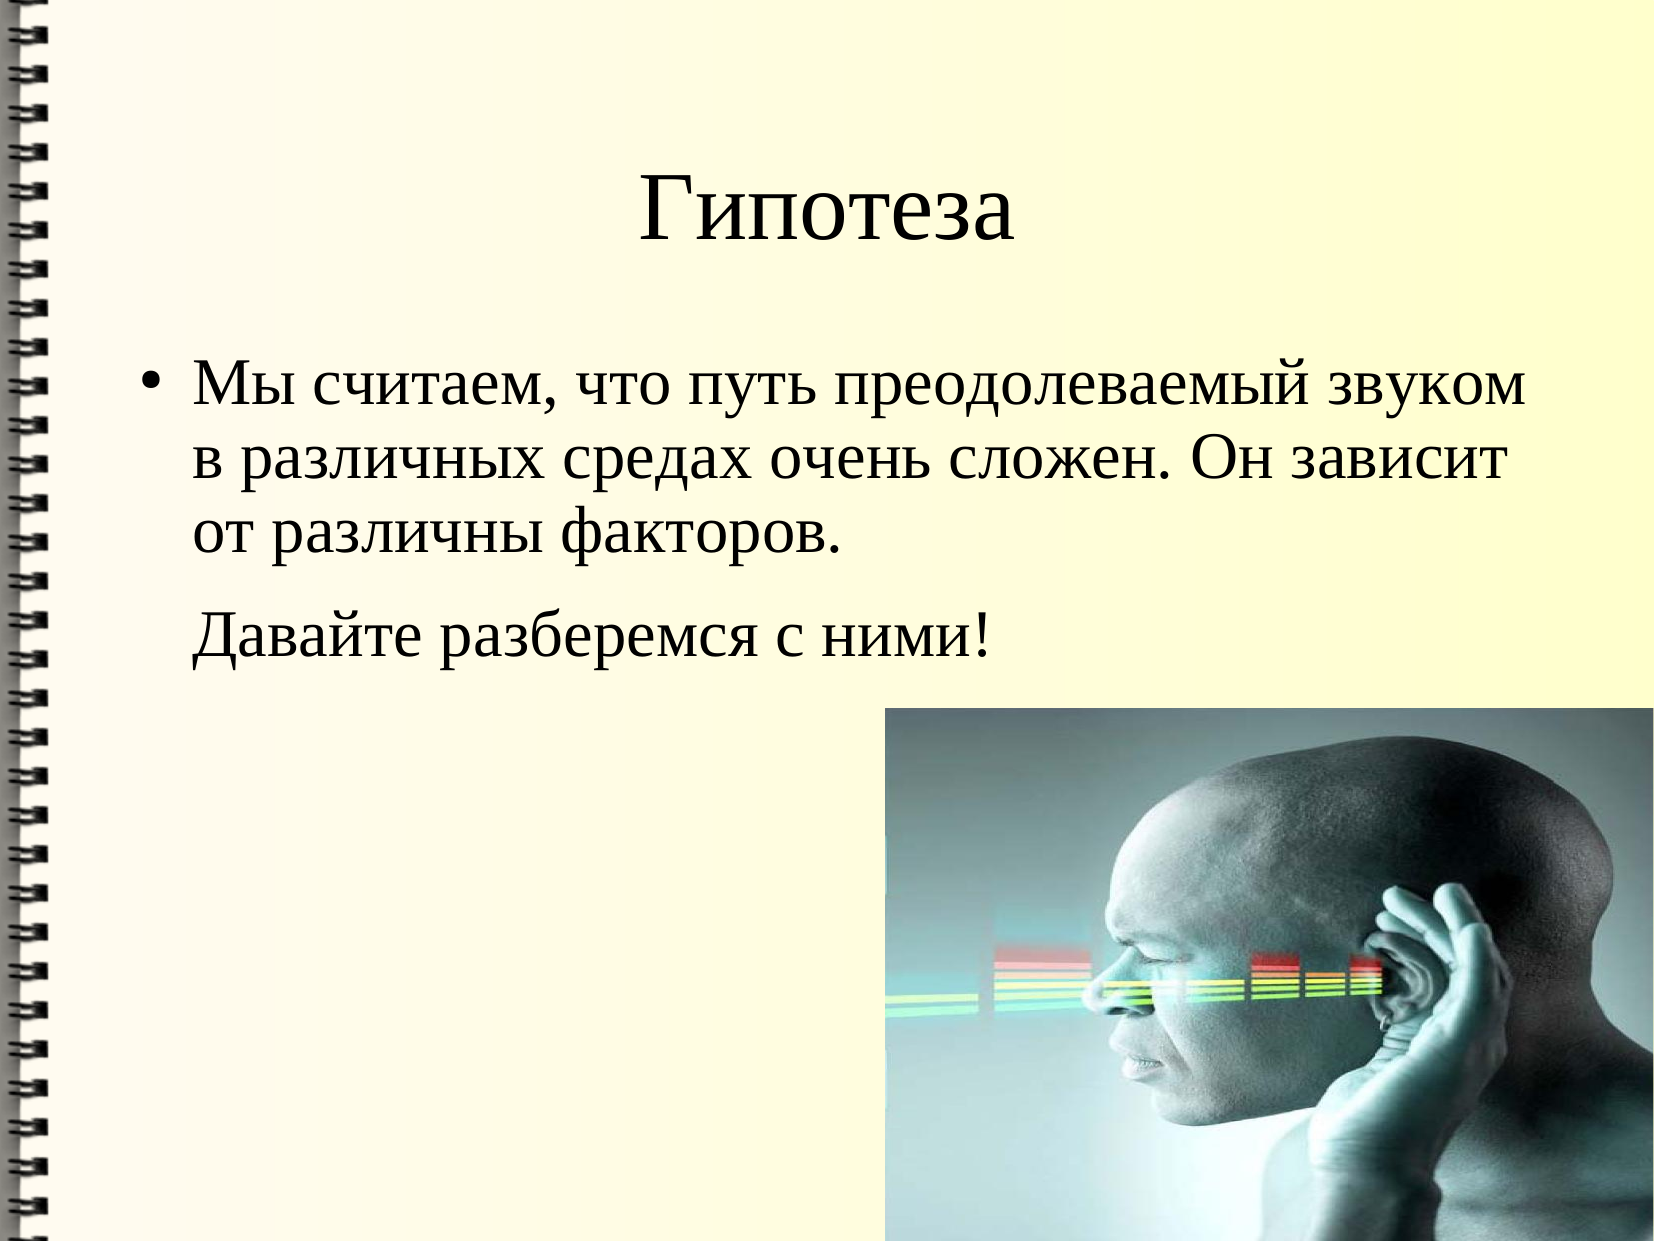

# Гипотеза
Мы считаем, что путь преодолеваемый звуком в различных средах очень сложен. Он зависит от различны факторов.
Давайте разберемся с ними!